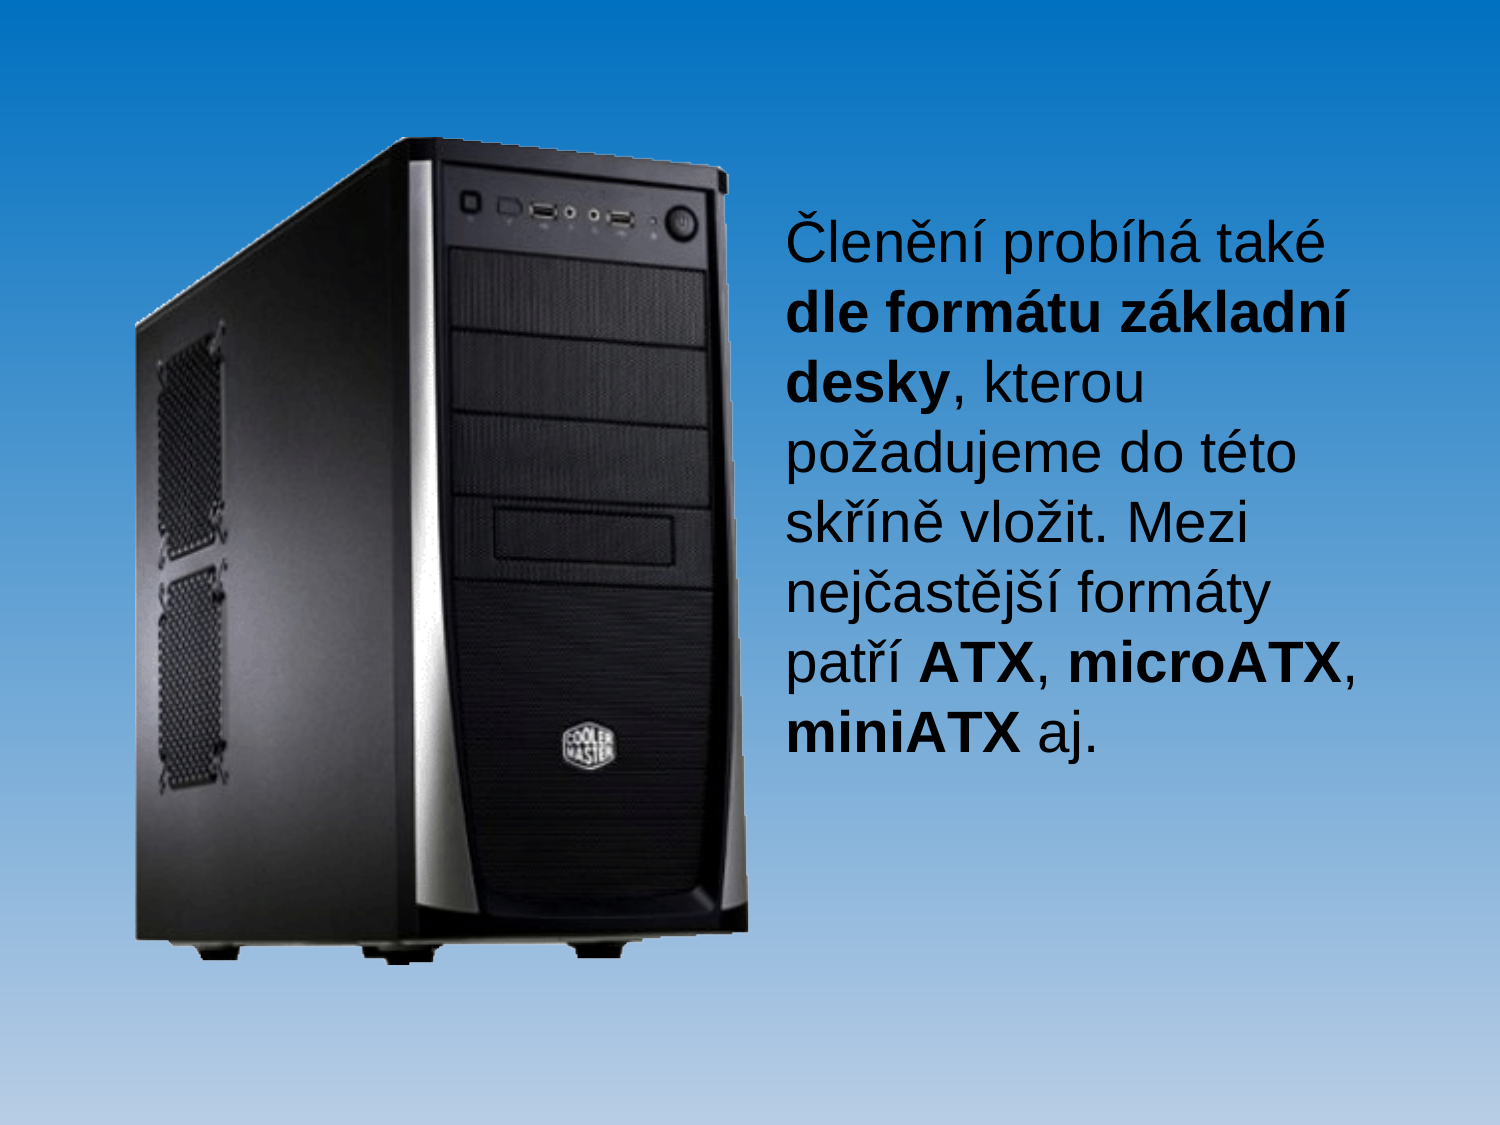

# Členění probíhá také dle formátu základní desky, kterou požadujeme do této skříně vložit. Mezi nejčastější formáty patří ATX, microATX, miniATX aj.